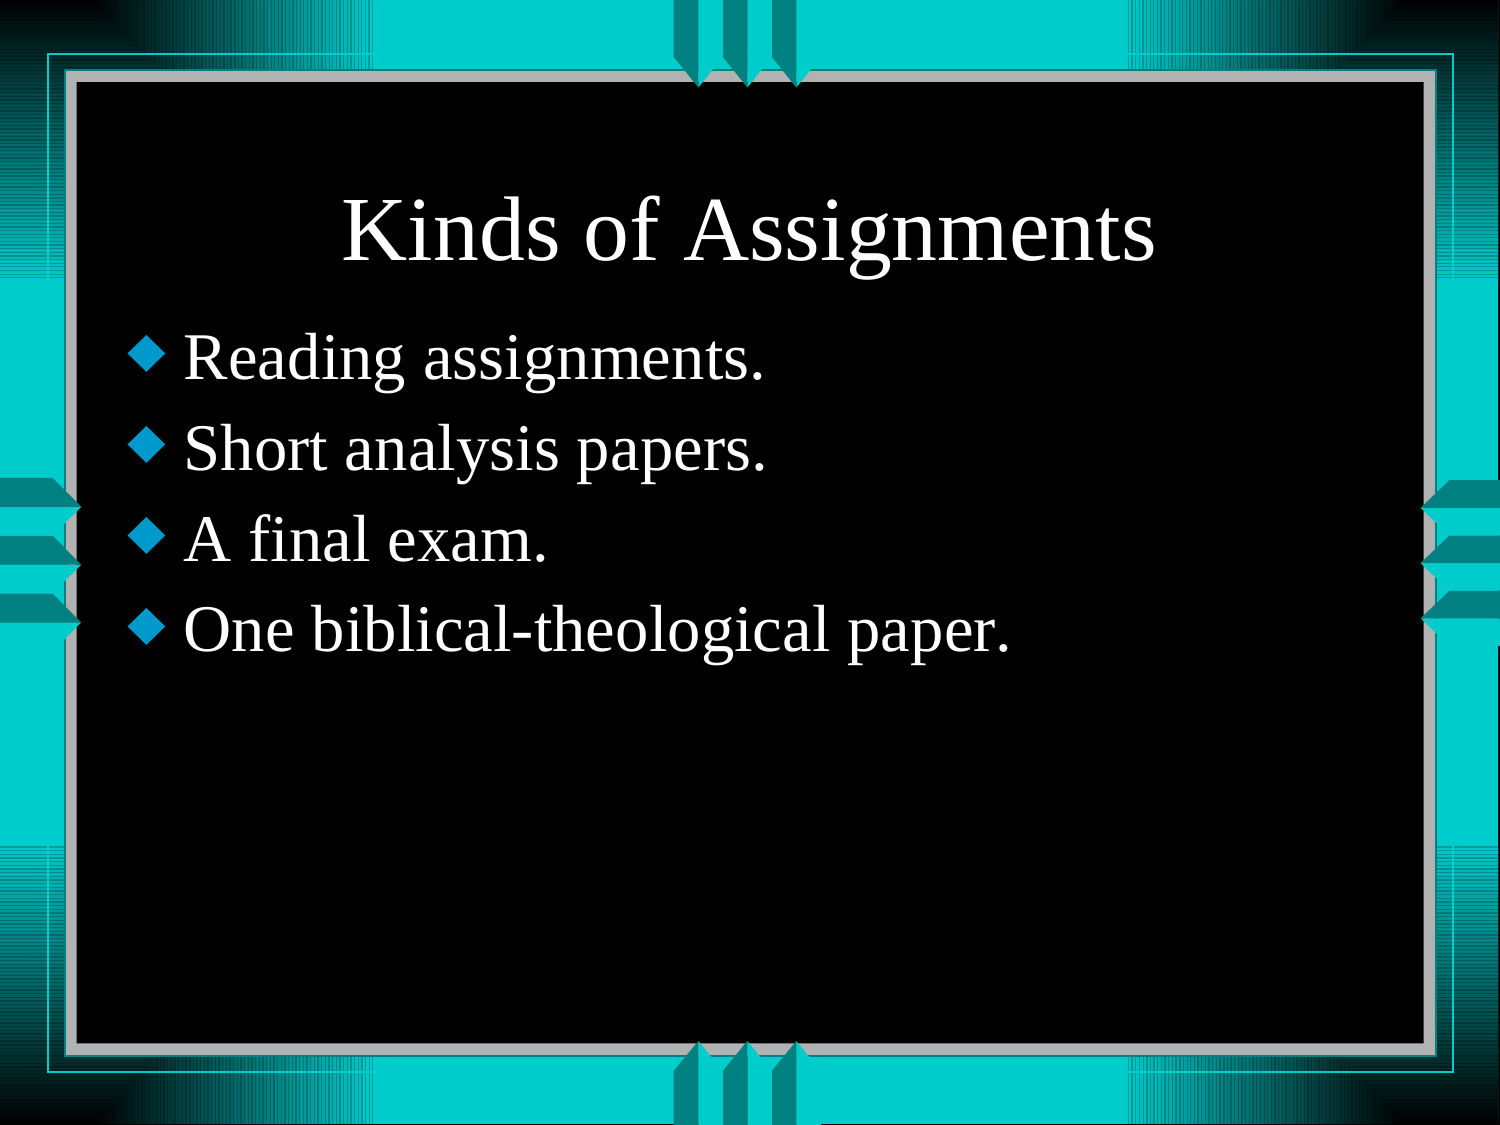

# Kinds of Assignments
Reading assignments.
Short analysis papers.
A final exam.
One biblical-theological paper.